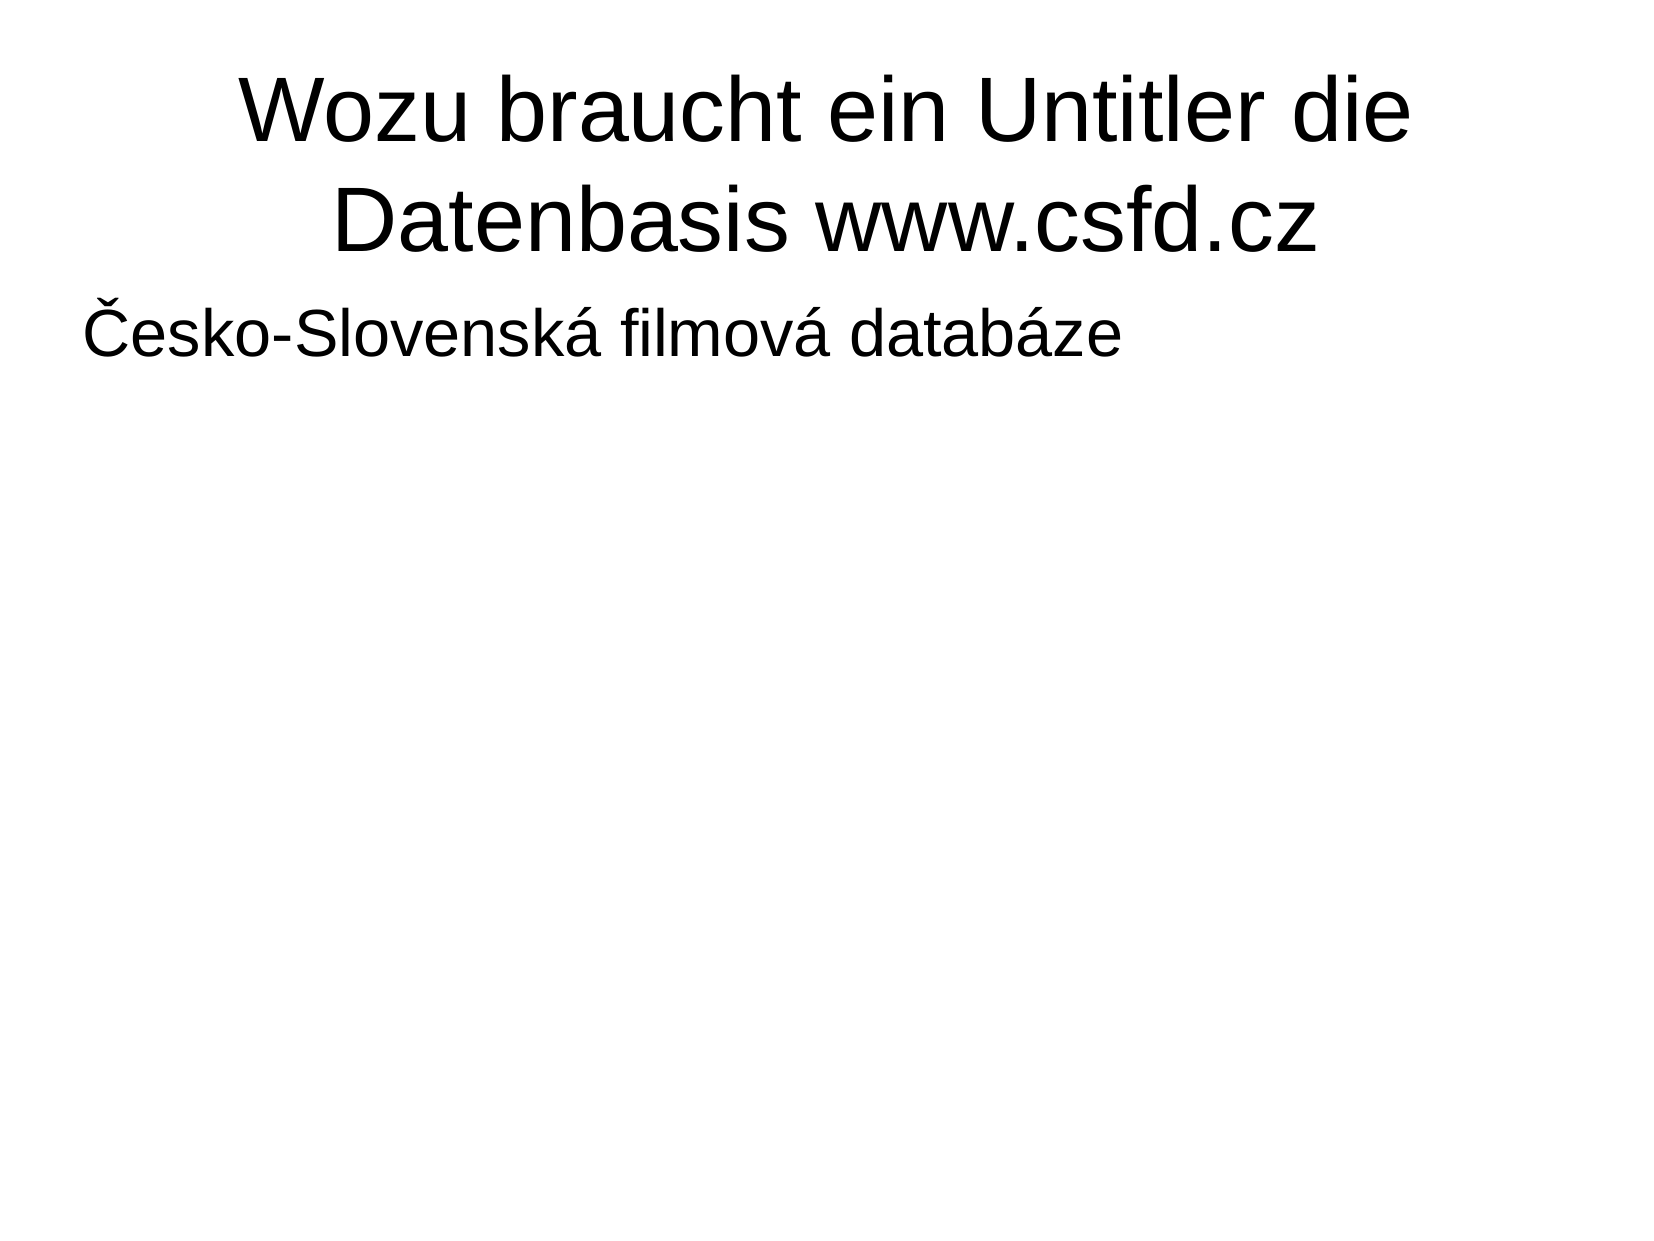

# Wozu braucht ein Untitler die Datenbasis www.csfd.cz
Česko-Slovenská filmová databáze